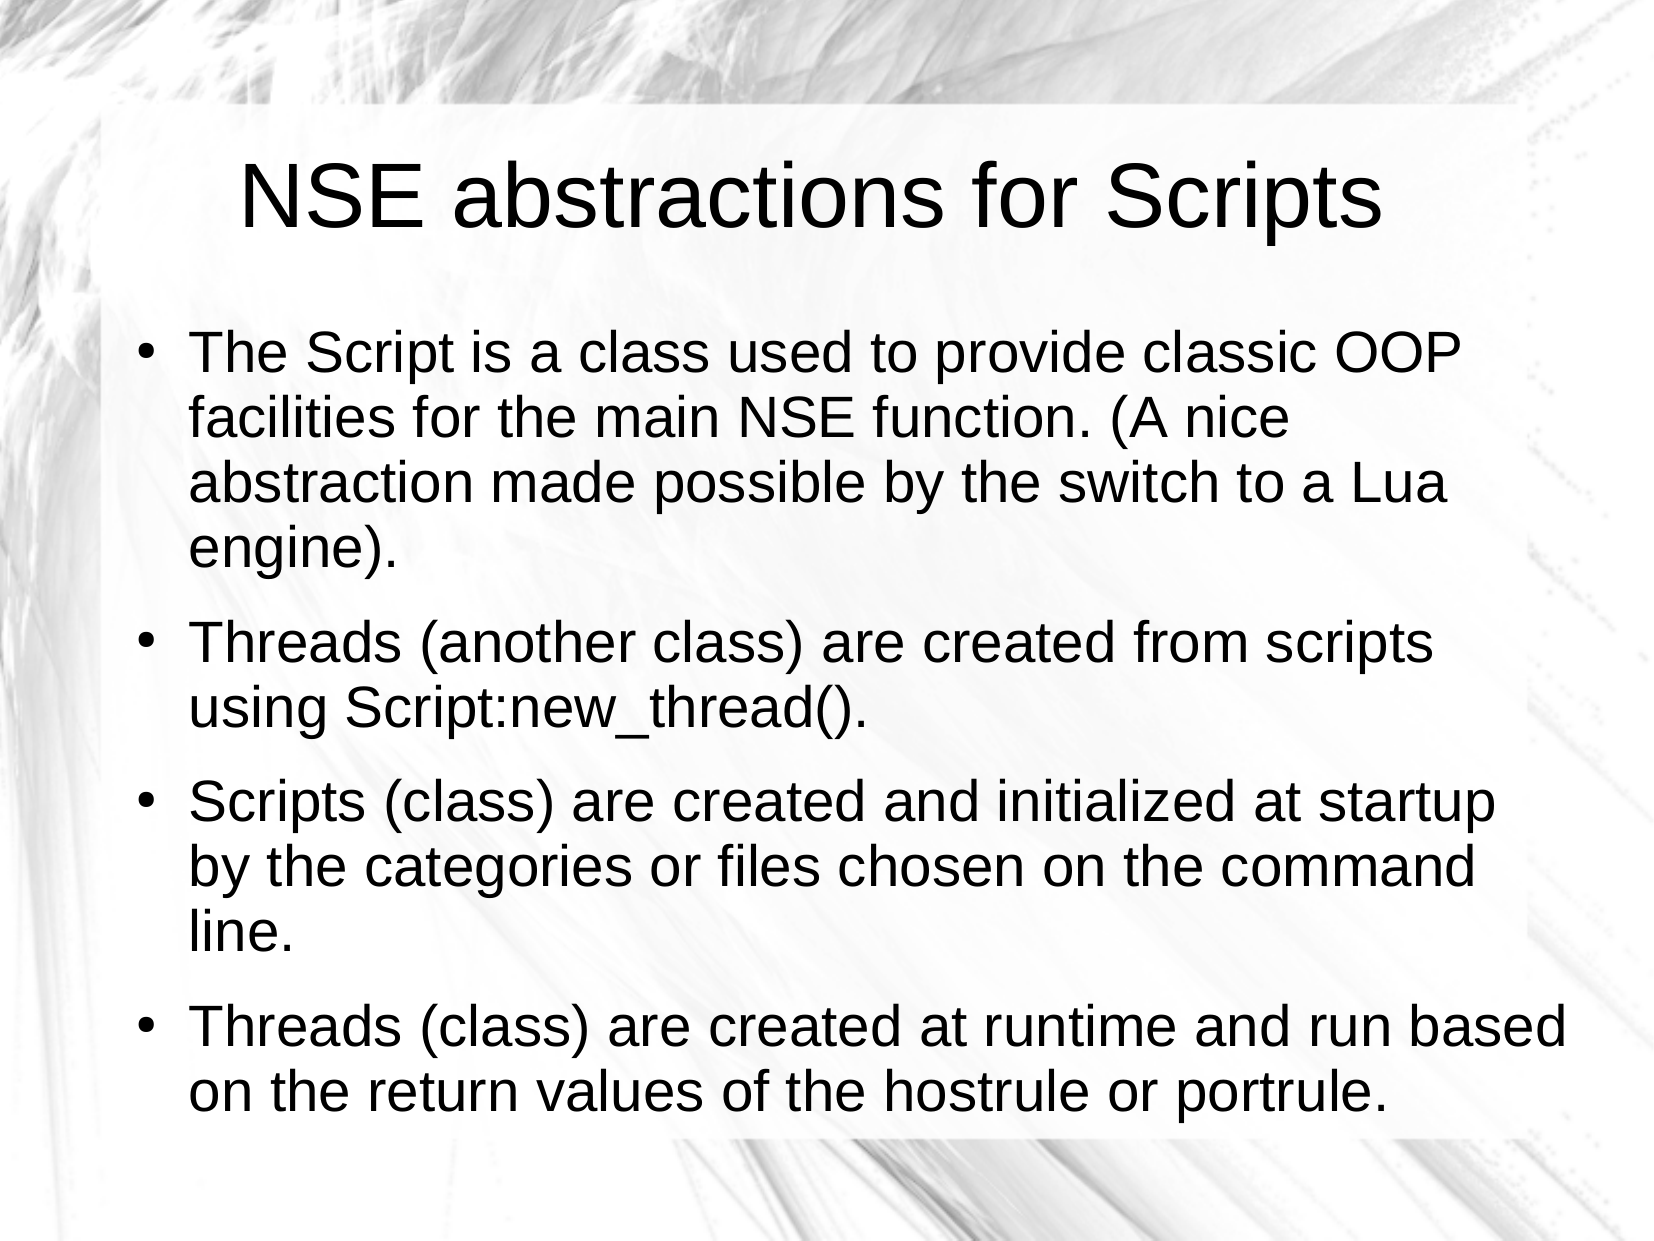

# NSE abstractions for Scripts
The Script is a class used to provide classic OOP facilities for the main NSE function. (A nice abstraction made possible by the switch to a Lua engine).
Threads (another class) are created from scripts using Script:new_thread().
Scripts (class) are created and initialized at startup by the categories or files chosen on the command line.
Threads (class) are created at runtime and run based on the return values of the hostrule or portrule.